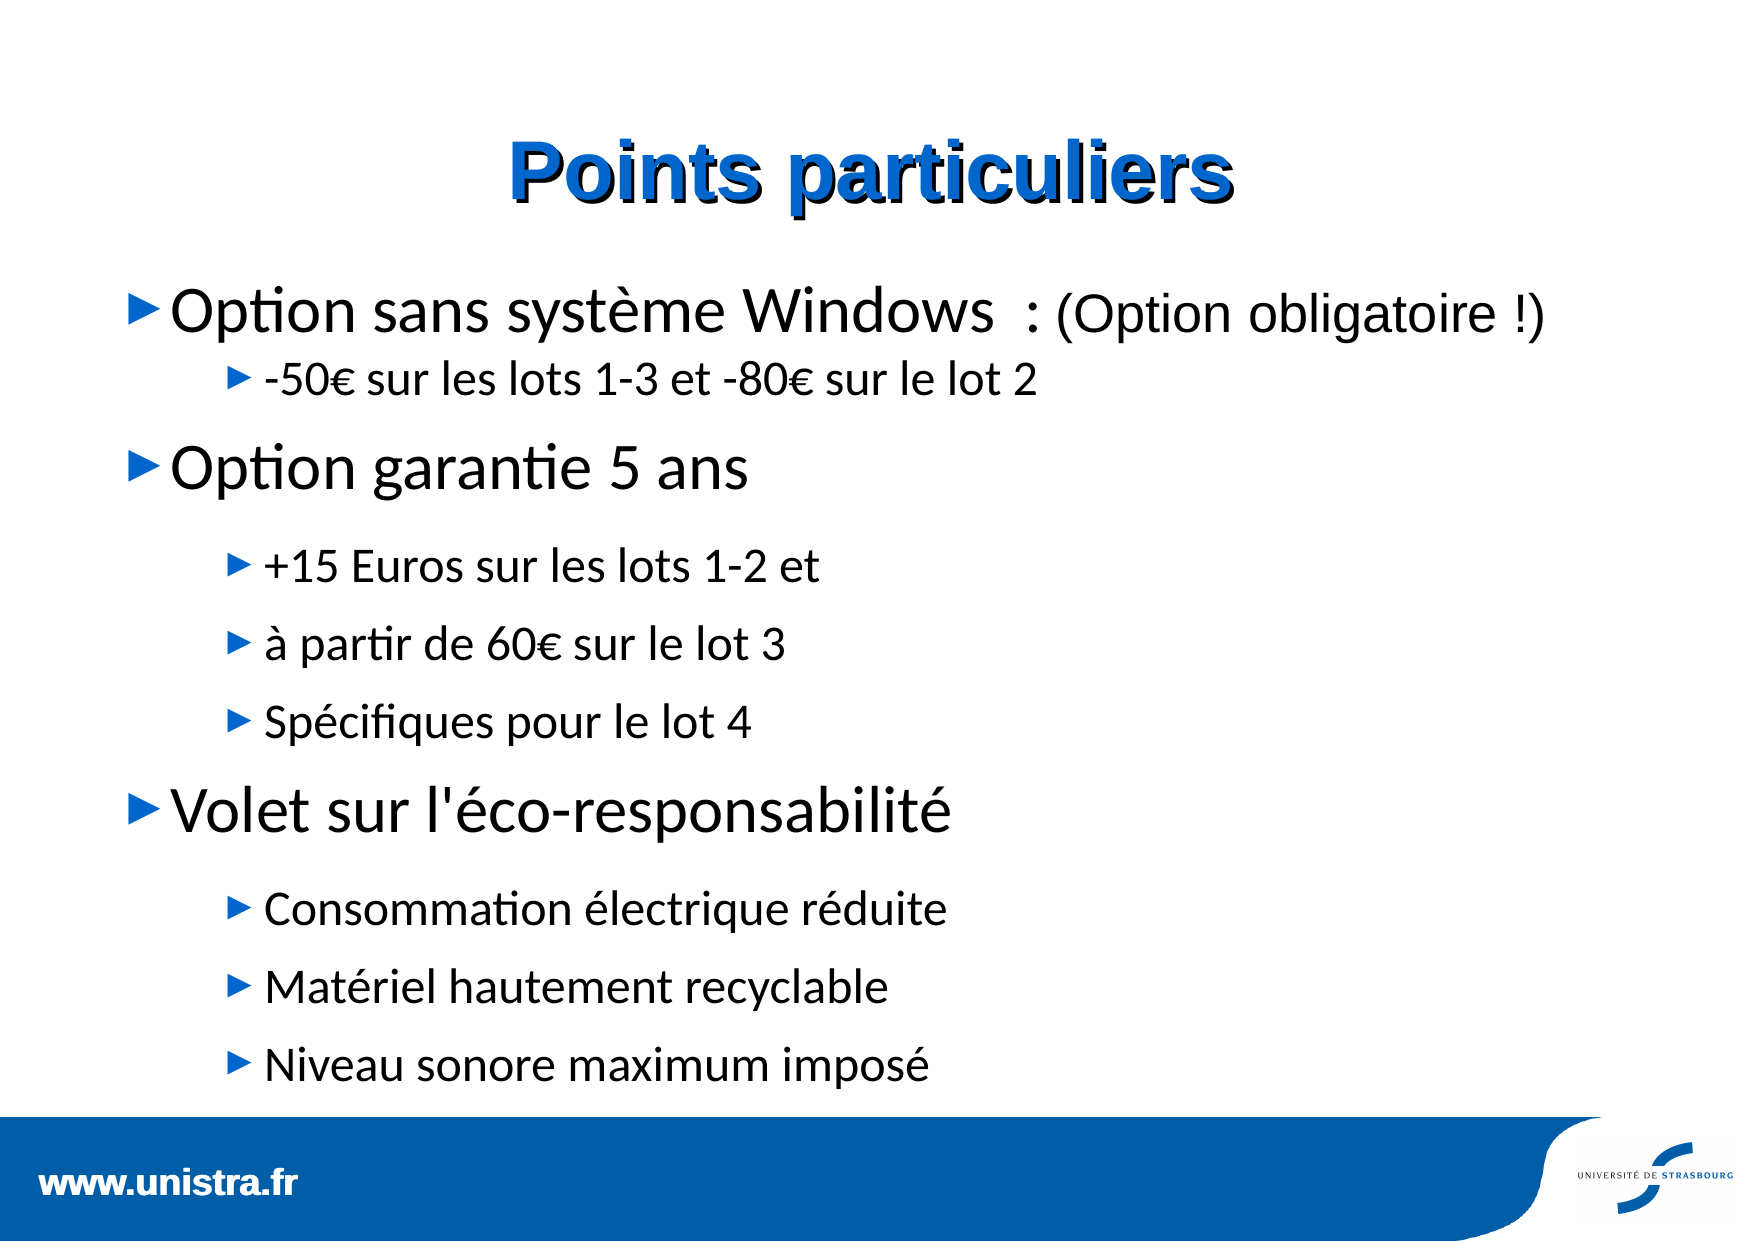

# Points particuliers
Option sans système Windows : (Option obligatoire !)
-50€ sur les lots 1-3 et -80€ sur le lot 2
Option garantie 5 ans
+15 Euros sur les lots 1-2 et
à partir de 60€ sur le lot 3
Spécifiques pour le lot 4
Volet sur l'éco-responsabilité
Consommation électrique réduite
Matériel hautement recyclable
Niveau sonore maximum imposé